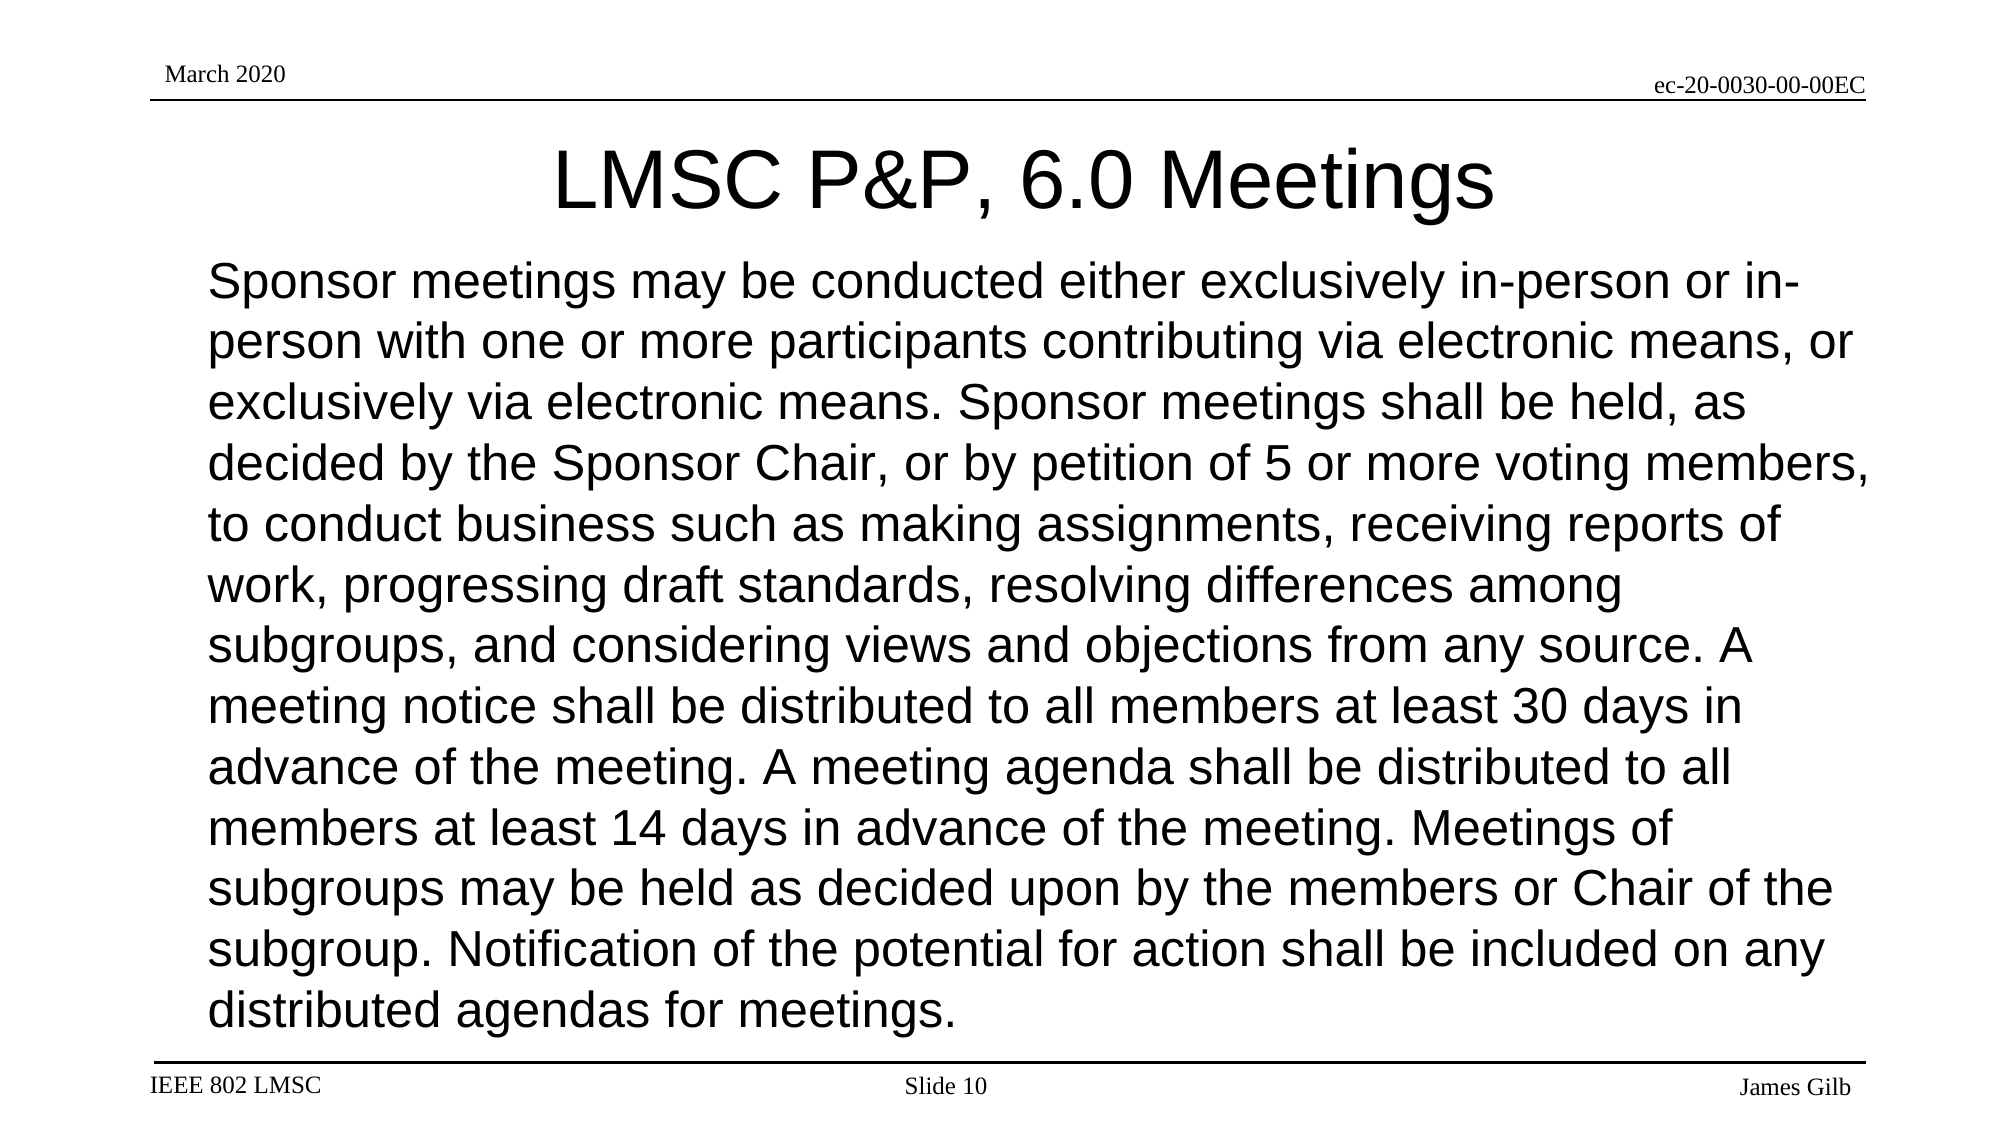

# LMSC P&P, 6.0 Meetings
Sponsor meetings may be conducted either exclusively in-person or in-person with one or more participants contributing via electronic means, or exclusively via electronic means. Sponsor meetings shall be held, as decided by the Sponsor Chair, or by petition of 5 or more voting members, to conduct business such as making assignments, receiving reports of work, progressing draft standards, resolving differences among subgroups, and considering views and objections from any source. A meeting notice shall be distributed to all members at least 30 days in advance of the meeting. A meeting agenda shall be distributed to all members at least 14 days in advance of the meeting. Meetings of subgroups may be held as decided upon by the members or Chair of the subgroup. Notification of the potential for action shall be included on any distributed agendas for meetings.
10